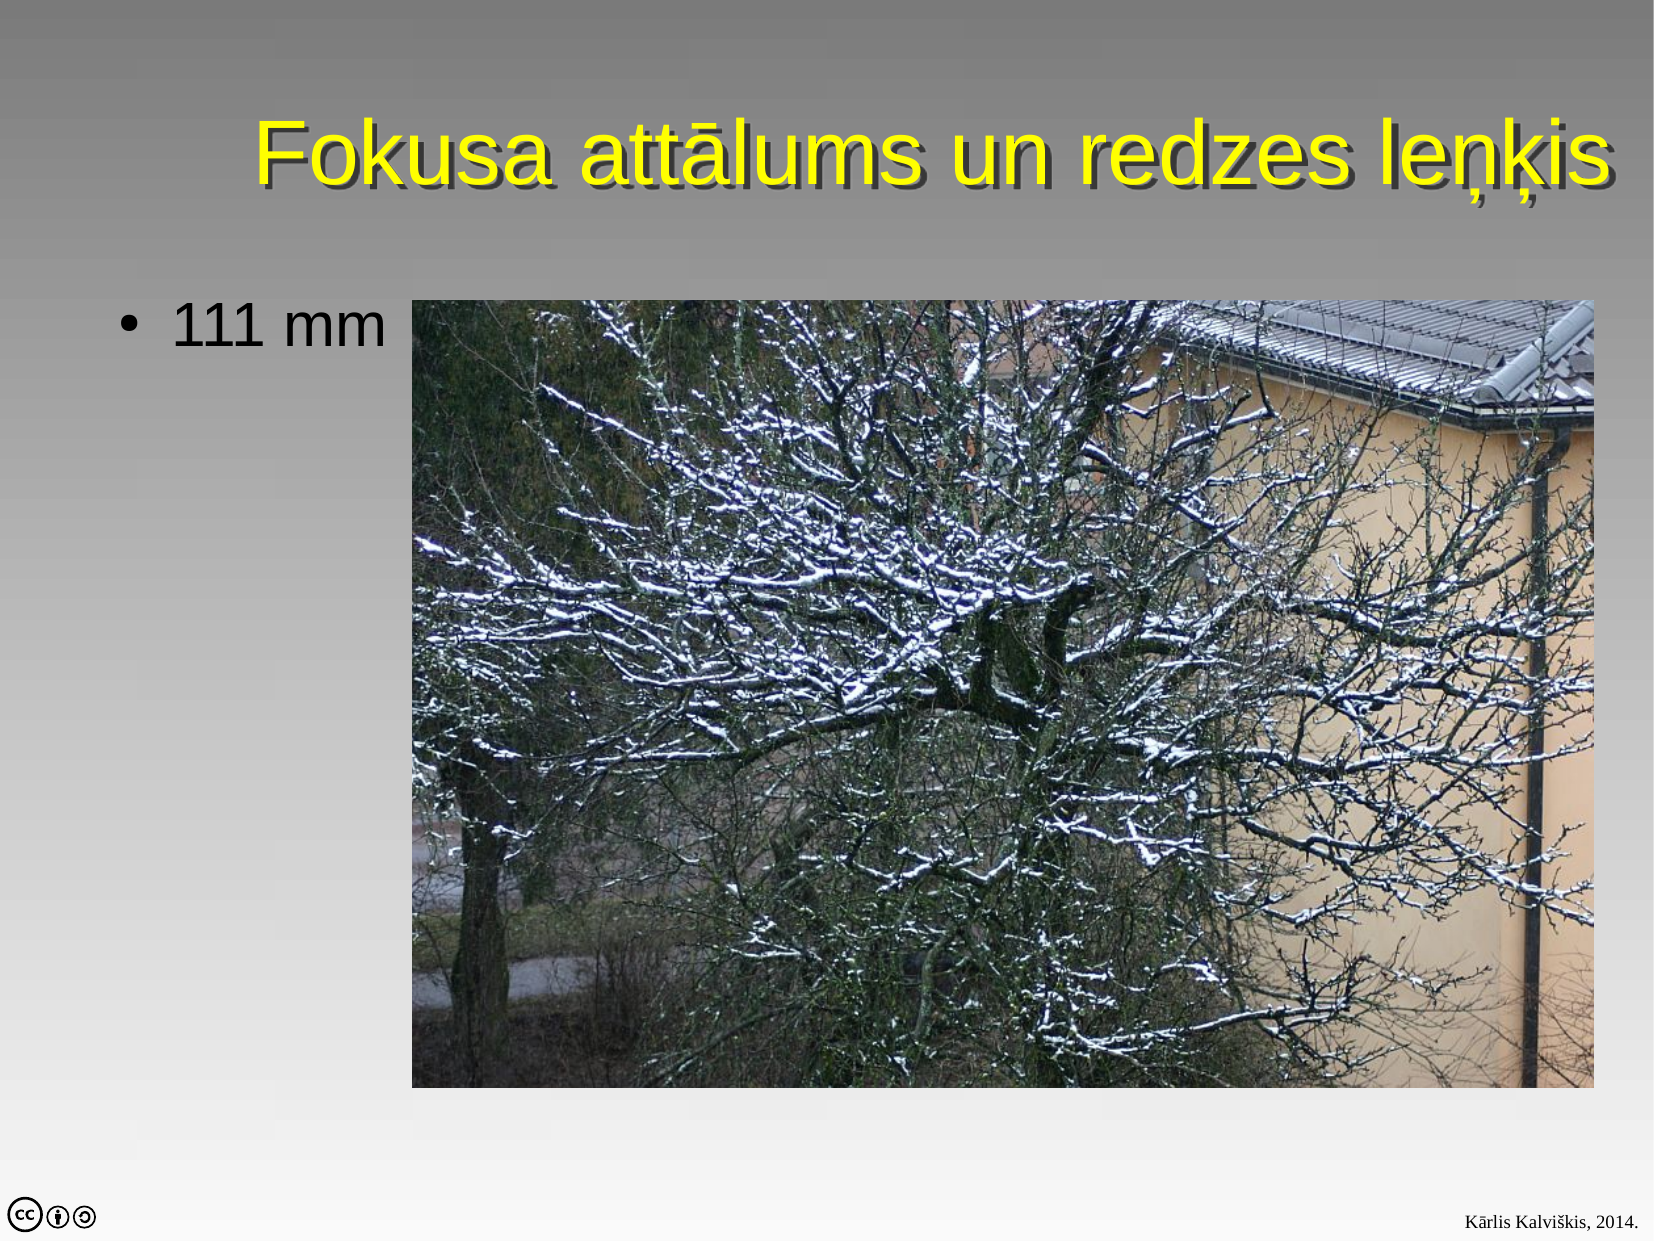

# Fokusa attālums un redzes leņķis
111 mm